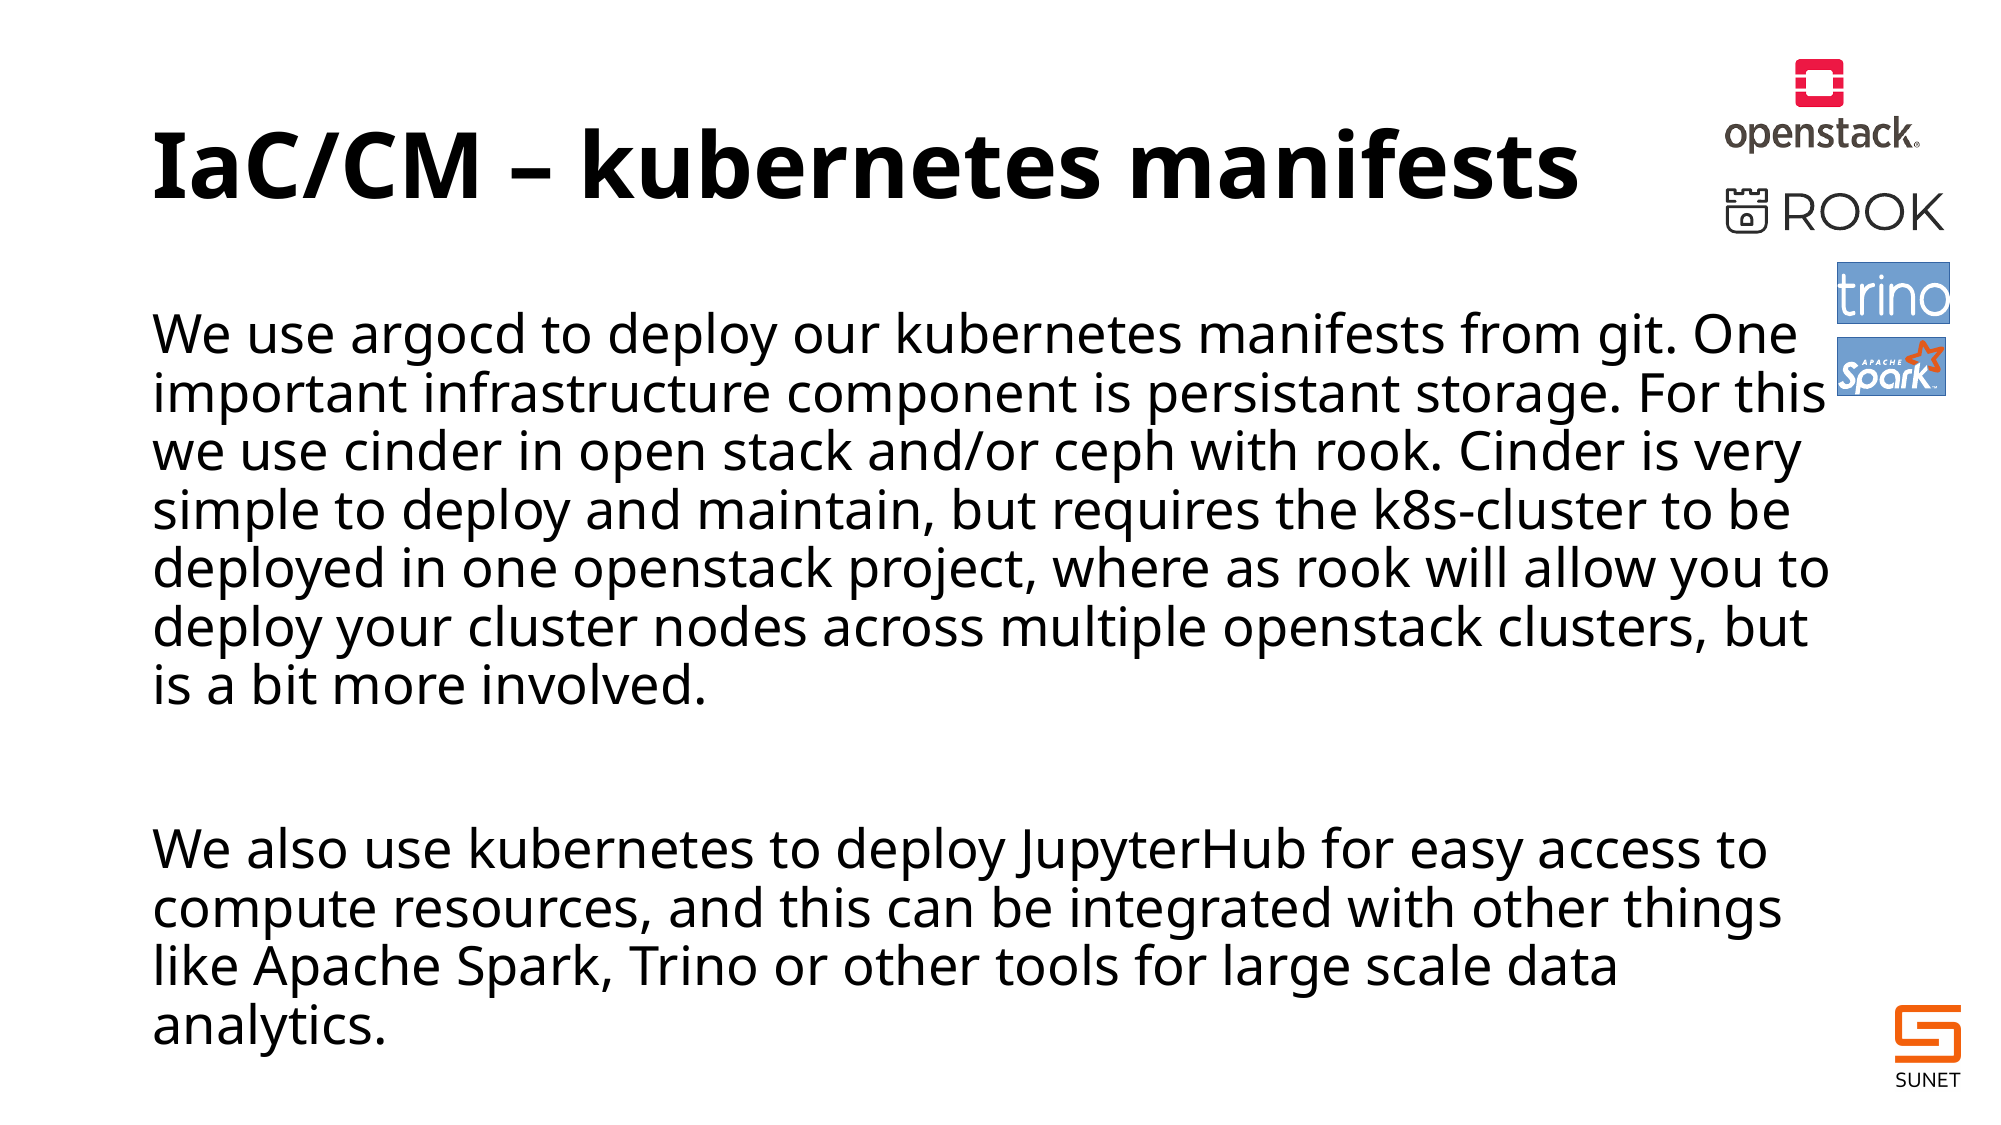

# IaC/CM – kubernetes manifests
We use argocd to deploy our kubernetes manifests from git. One important infrastructure component is persistant storage. For this we use cinder in open stack and/or ceph with rook. Cinder is very simple to deploy and maintain, but requires the k8s-cluster to be deployed in one openstack project, where as rook will allow you to deploy your cluster nodes across multiple openstack clusters, but is a bit more involved.
We also use kubernetes to deploy JupyterHub for easy access to compute resources, and this can be integrated with other things like Apache Spark, Trino or other tools for large scale data analytics.